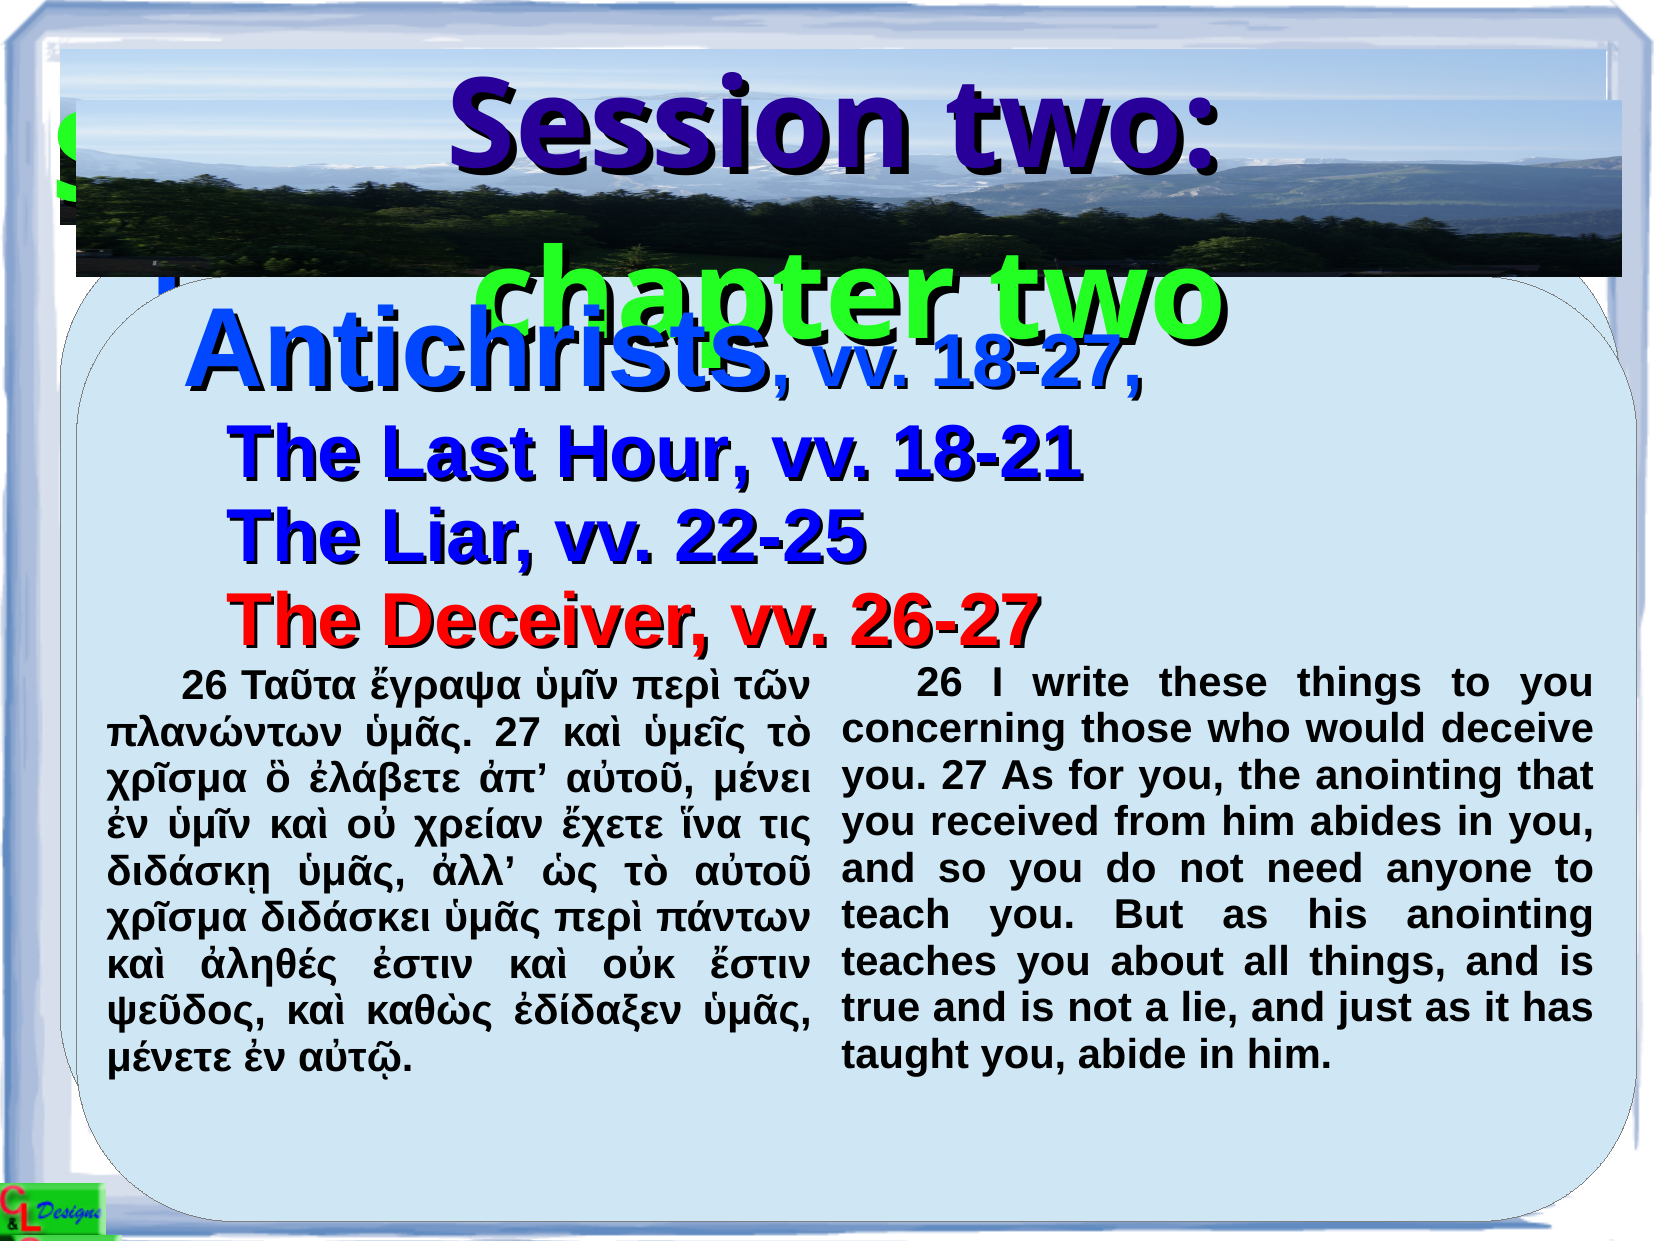

Session two: chapter two
# Session two: chapter two
 Loving the World, vv. 18-27,
	The Last Hour, vv. 18-21
	The Liar, vv. 22-25
	The Deceiver, vv. 26-27
 Antichrists, vv. 18-27,
	The Last Hour, vv. 18-21
	The Liar, vv. 22-25
	The Deceiver, vv. 26-27
22 Who is the liar but the one who denies that Jesus is the Christ? This is the antichrist, the one who denies the Father and the Son. 23 No one who denies the Son has the Father; everyone who confesses the Son has the Father also. 24 Let what you heard from the beginning abide in you. If what you heard from the beginning abides in you, then you will abide in the Son and in the Father. 25 And this is what he has promised us, eternal life.
	26 I write these things to you concerning those who would deceive you. 27 As for you, the anointing that you received from him abides in you, and so you do not need anyone to teach you. But as his anointing teaches you about all things, and is true and is not a lie, and just as it has taught you, abide in him.
	26 Ταῦτα ἔγραψα ὑμῖν περὶ τῶν πλανώντων ὑμᾶς. 27 καὶ ὑμεῖς τὸ χρῖσμα ὃ ἐλάβετε ἀπʼ αὐτοῦ, μένει ἐν ὑμῖν καὶ οὐ χρείαν ἔχετε ἵνα τις διδάσκῃ ὑμᾶς, ἀλλʼ ὡς τὸ αὐτοῦ χρῖσμα διδάσκει ὑμᾶς περὶ πάντων καὶ ἀληθές ἐστιν καὶ οὐκ ἔστιν ψεῦδος, καὶ καθὼς ἐδίδαξεν ὑμᾶς, μένετε ἐν αὐτῷ.